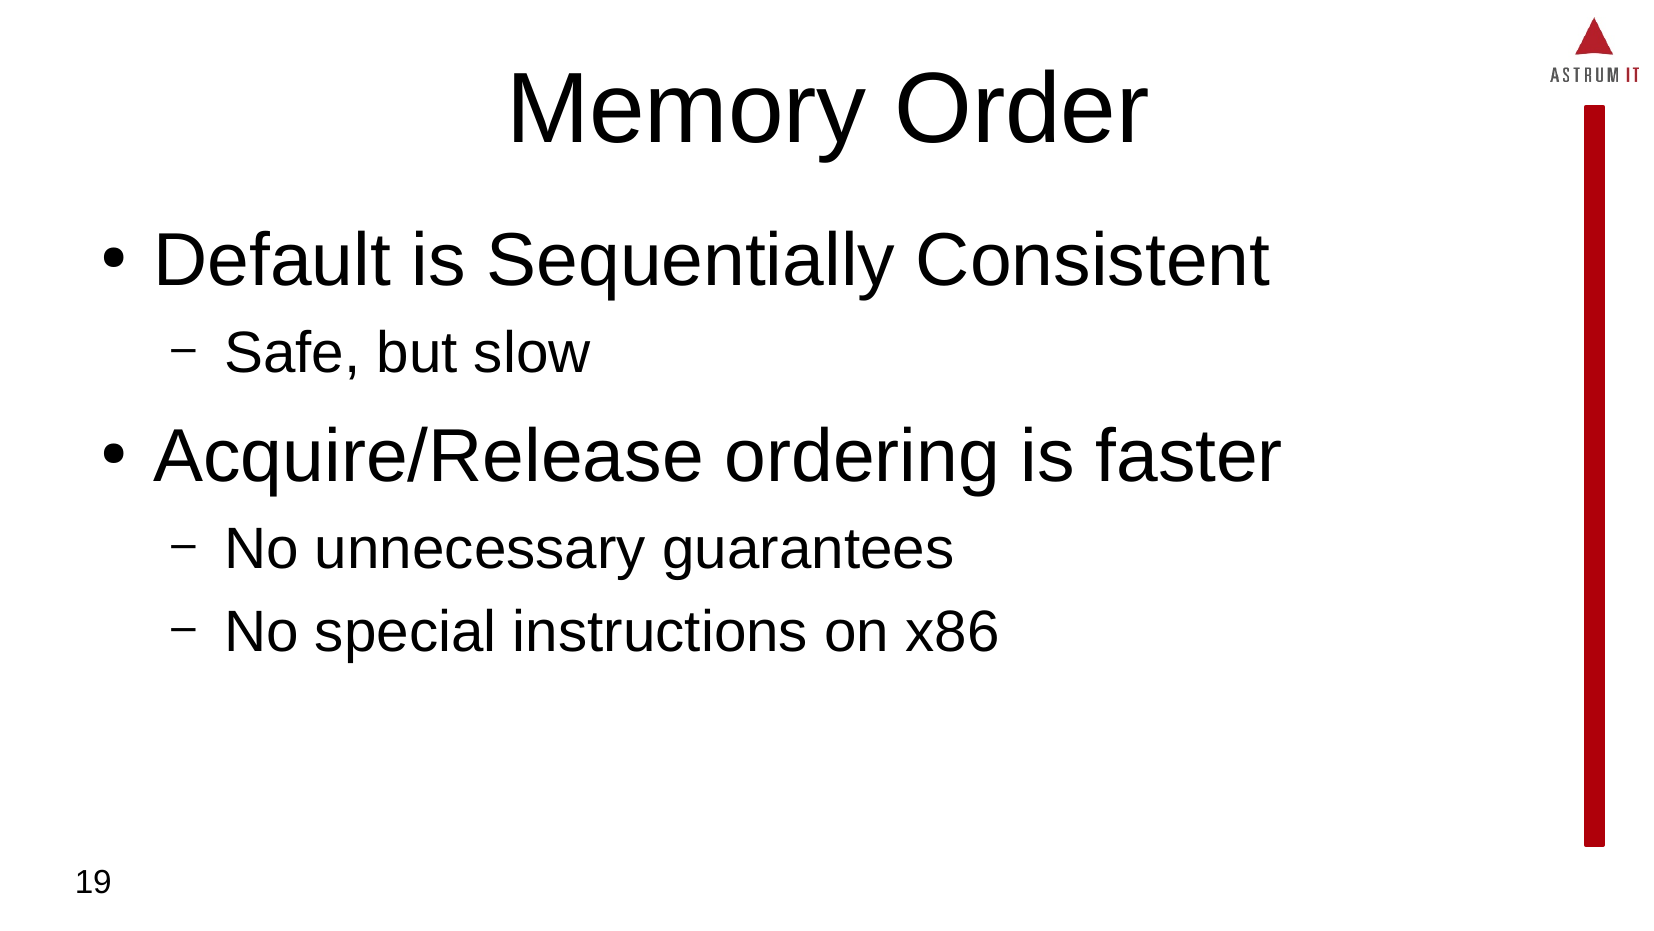

# Memory Order
Default is Sequentially Consistent
Safe, but slow
Acquire/Release ordering is faster
No unnecessary guarantees
No special instructions on x86